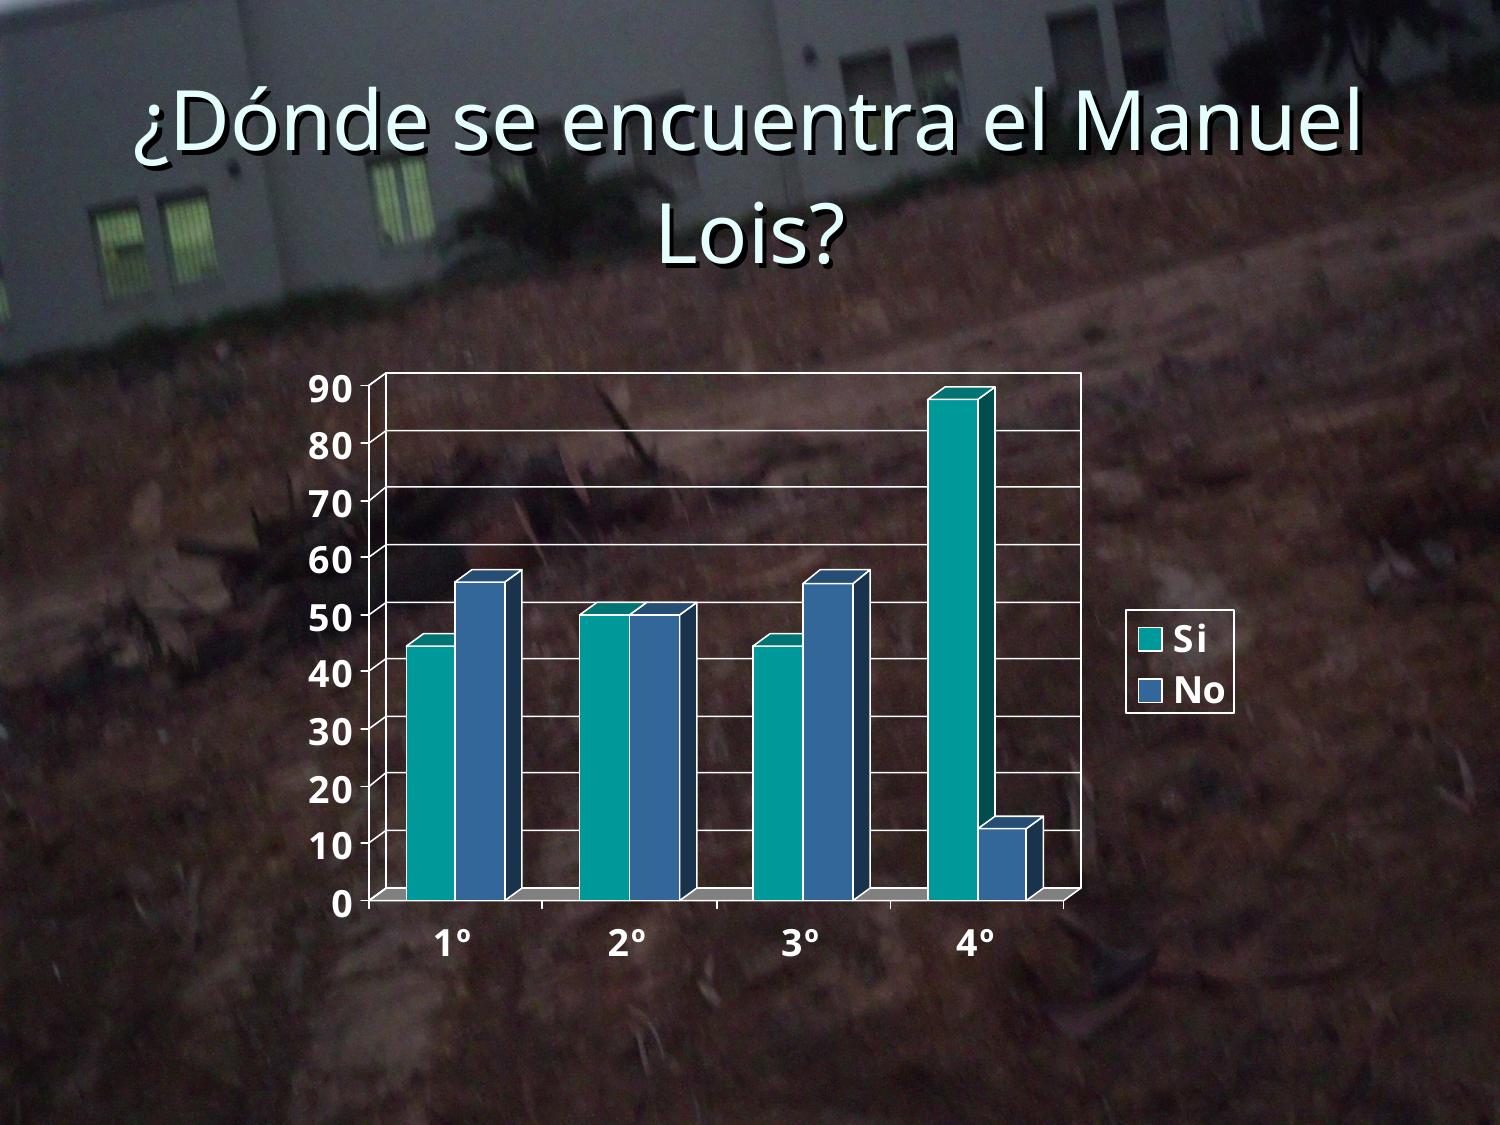

# ¿Dónde se encuentra el Manuel Lois?